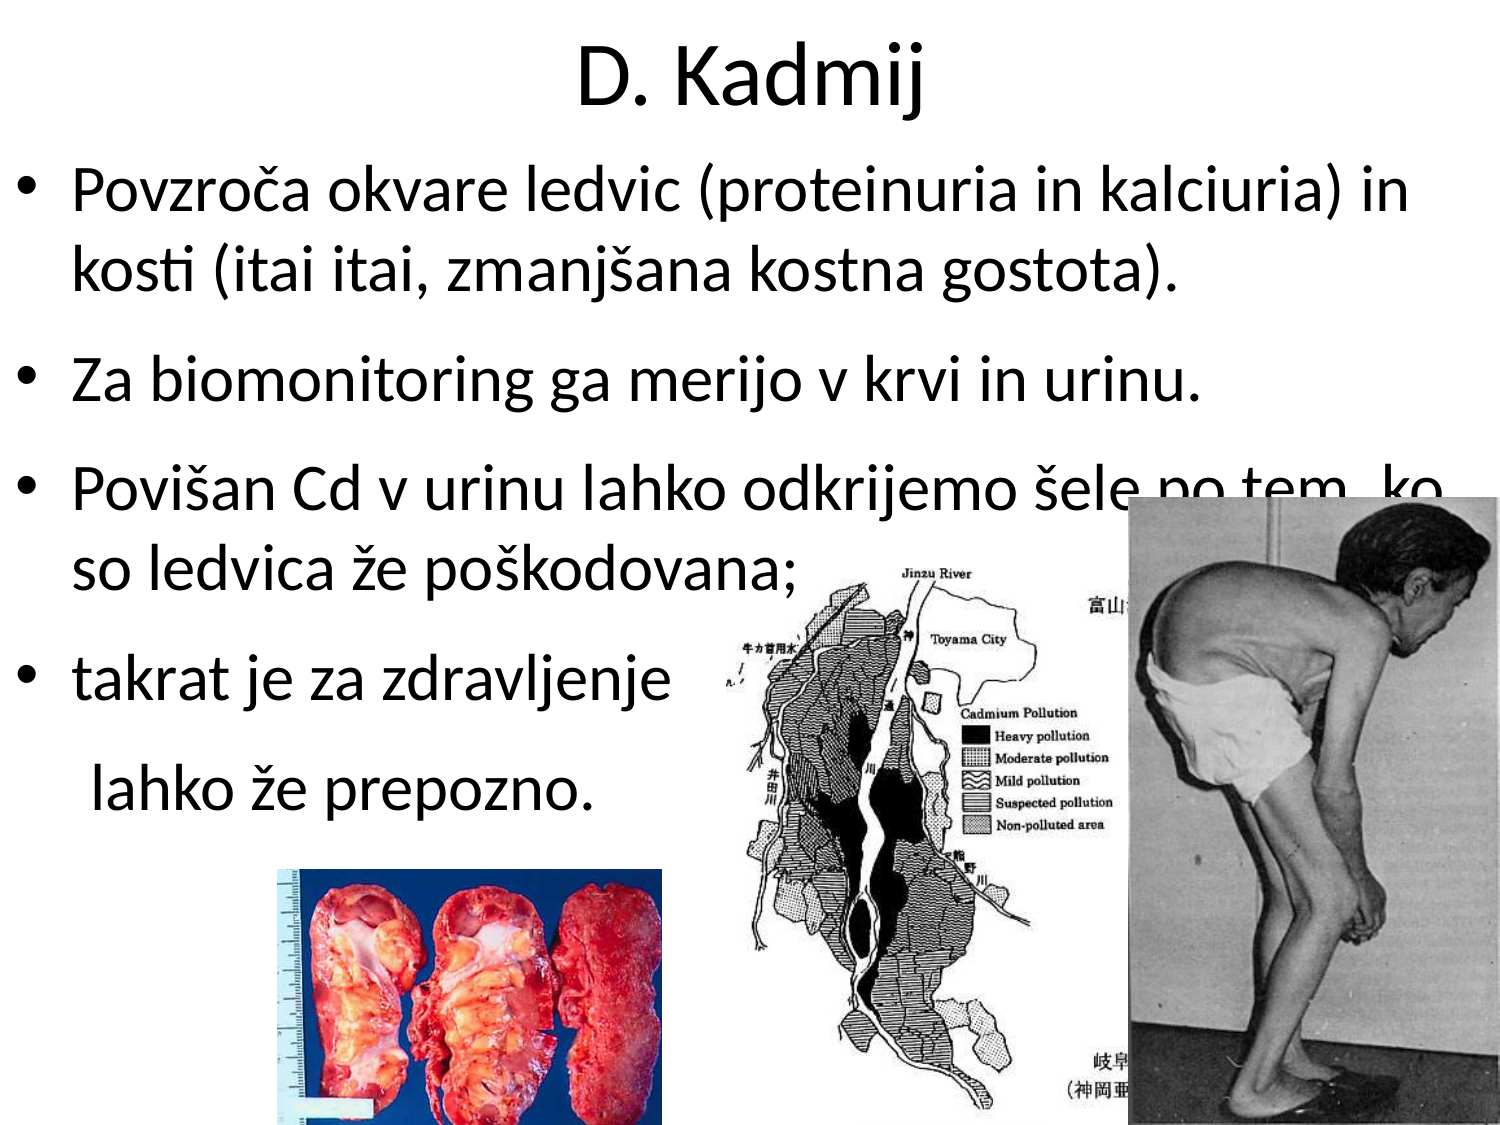

# D. Kadmij
Povzroča okvare ledvic (proteinuria in kalciuria) in kosti (itai itai, zmanjšana kostna gostota).
Za biomonitoring ga merijo v krvi in urinu.
Povišan Cd v urinu lahko odkrijemo šele po tem, ko so ledvica že poškodovana;
takrat je za zdravljenje
	lahko že prepozno.